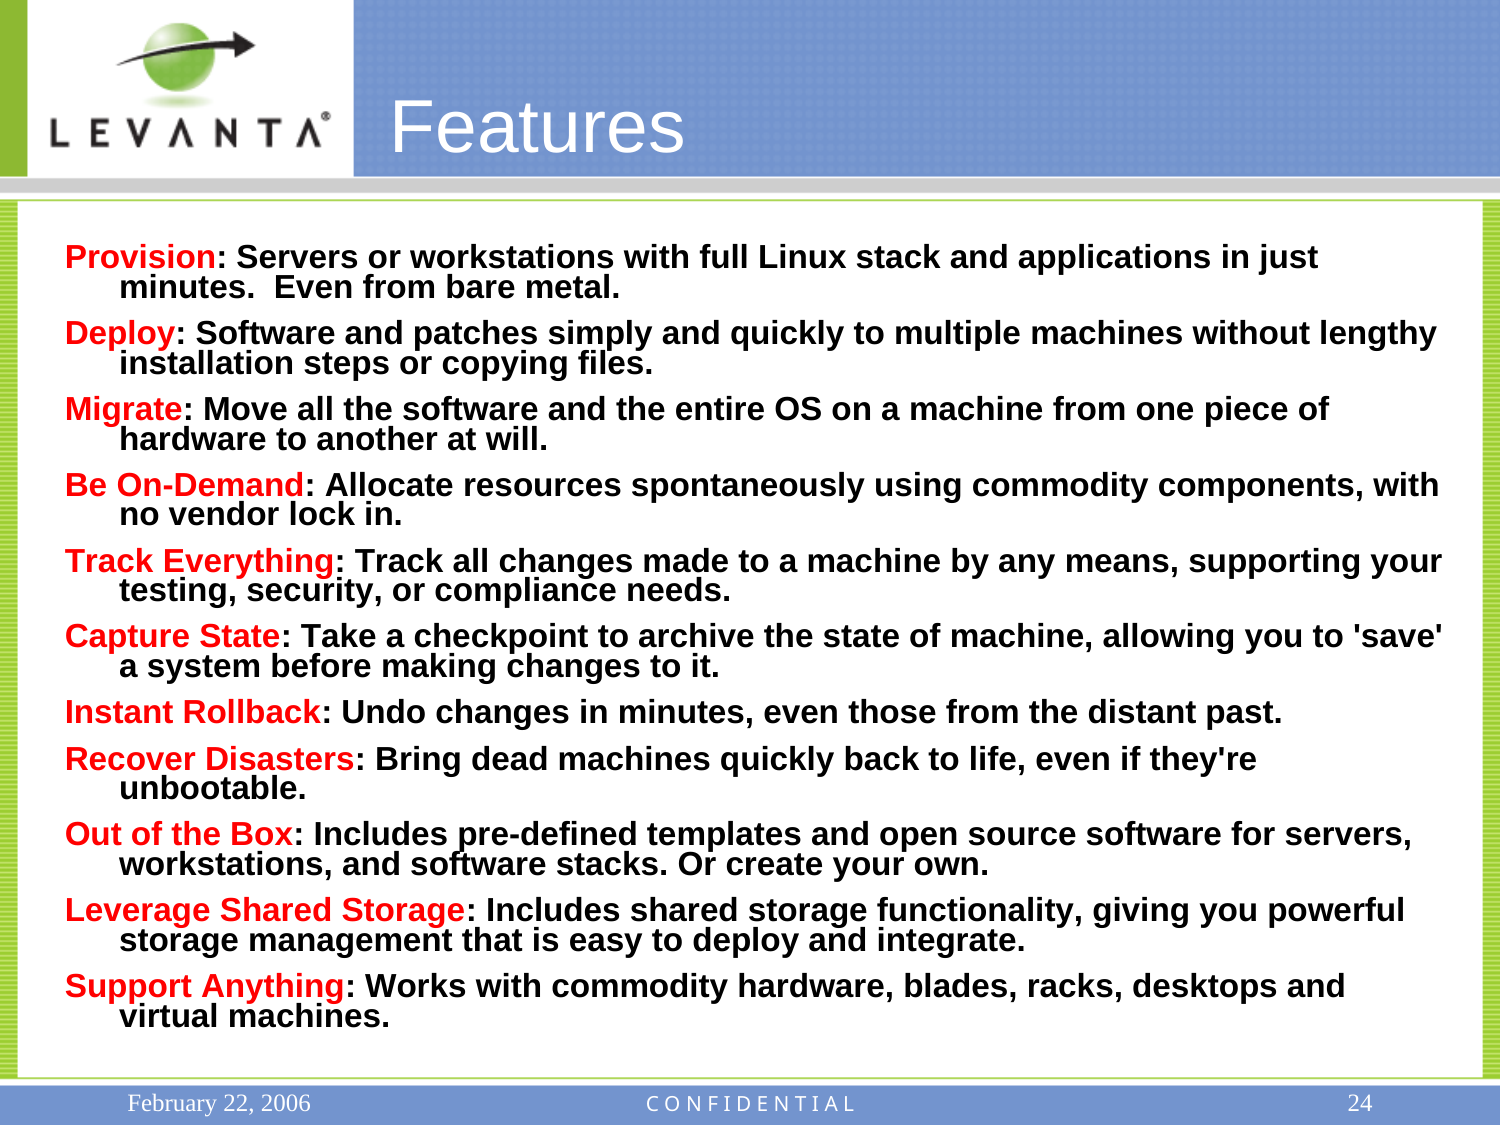

# Features
Provision: Servers or workstations with full Linux stack and applications in just minutes. Even from bare metal.
Deploy: Software and patches simply and quickly to multiple machines without lengthy installation steps or copying files.
Migrate: Move all the software and the entire OS on a machine from one piece of hardware to another at will.
Be On-Demand: Allocate resources spontaneously using commodity components, with no vendor lock in.
Track Everything: Track all changes made to a machine by any means, supporting your testing, security, or compliance needs.
Capture State: Take a checkpoint to archive the state of machine, allowing you to 'save' a system before making changes to it.
Instant Rollback: Undo changes in minutes, even those from the distant past.
Recover Disasters: Bring dead machines quickly back to life, even if they're unbootable.
Out of the Box: Includes pre-defined templates and open source software for servers, workstations, and software stacks. Or create your own.
Leverage Shared Storage: Includes shared storage functionality, giving you powerful storage management that is easy to deploy and integrate.
Support Anything: Works with commodity hardware, blades, racks, desktops and virtual machines.